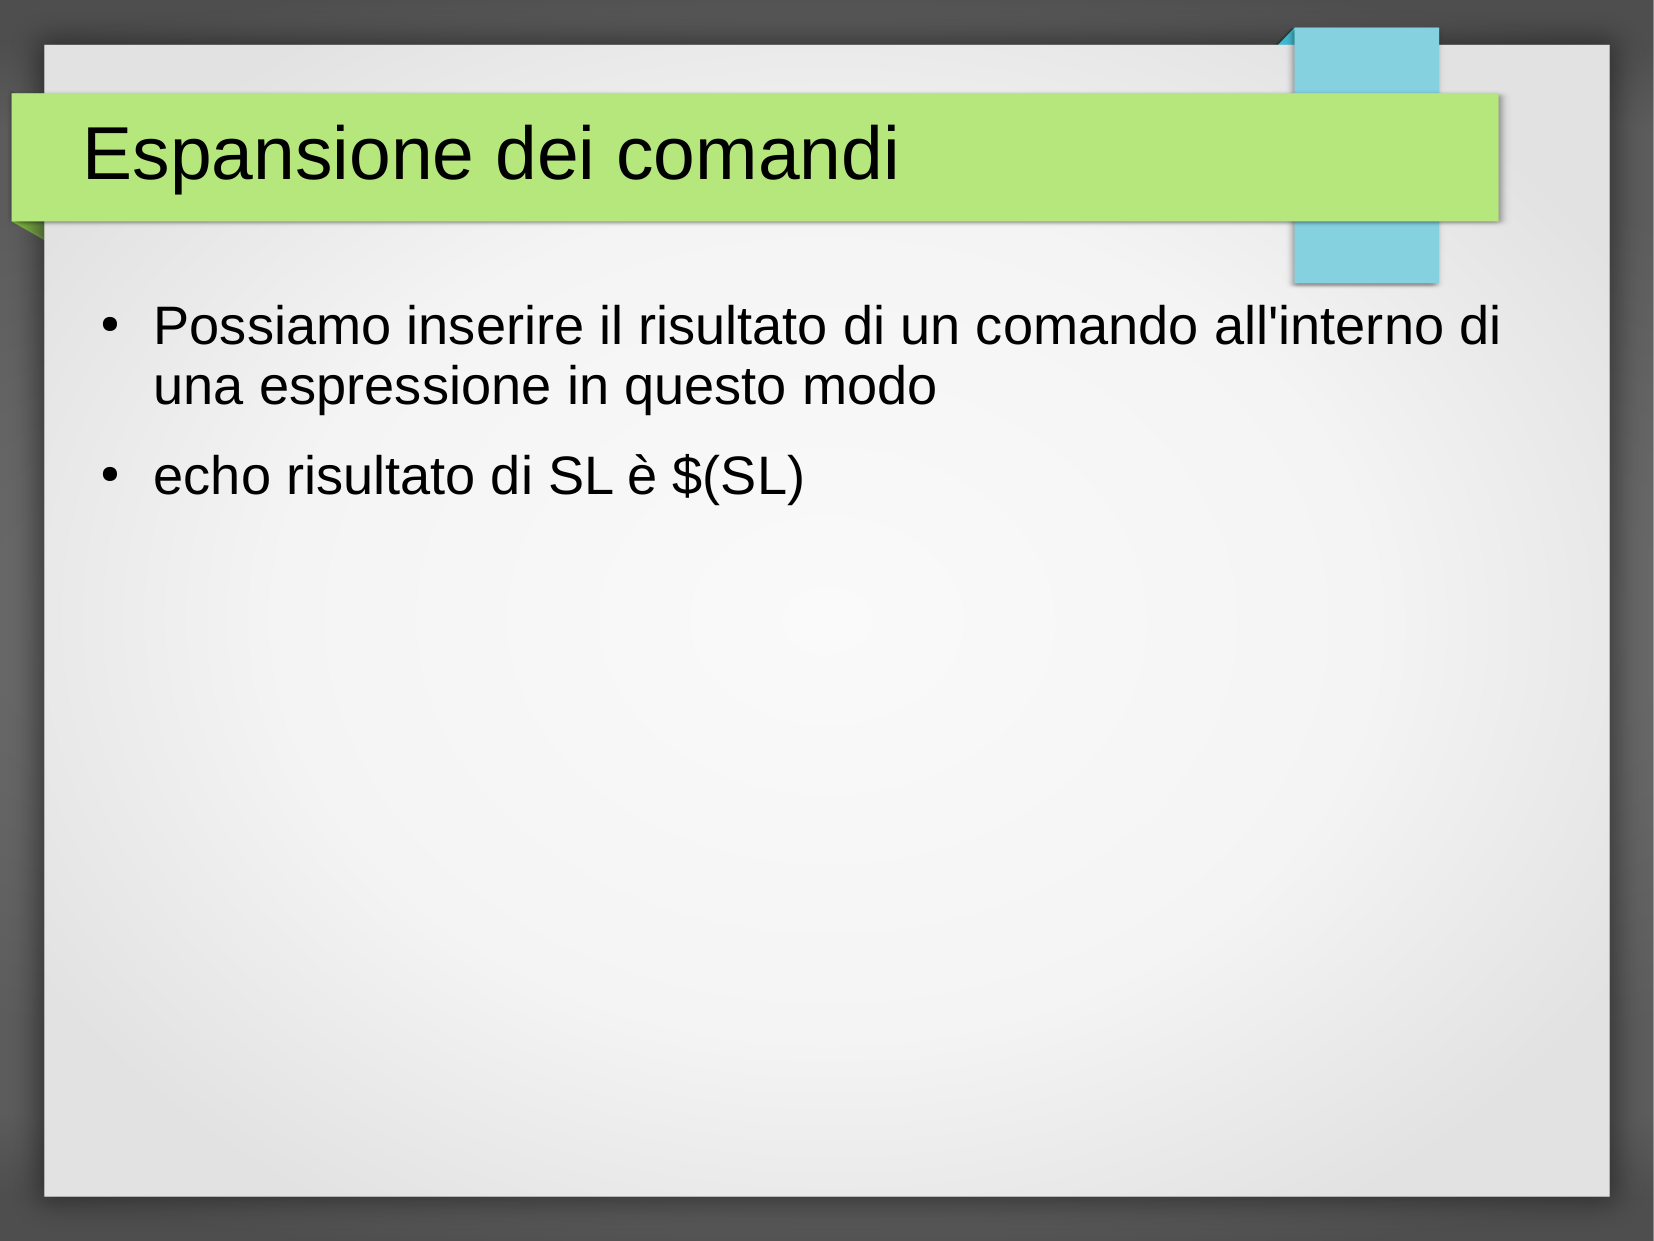

# Espansione dei comandi
Possiamo inserire il risultato di un comando all'interno di una espressione in questo modo
echo risultato di SL è $(SL)